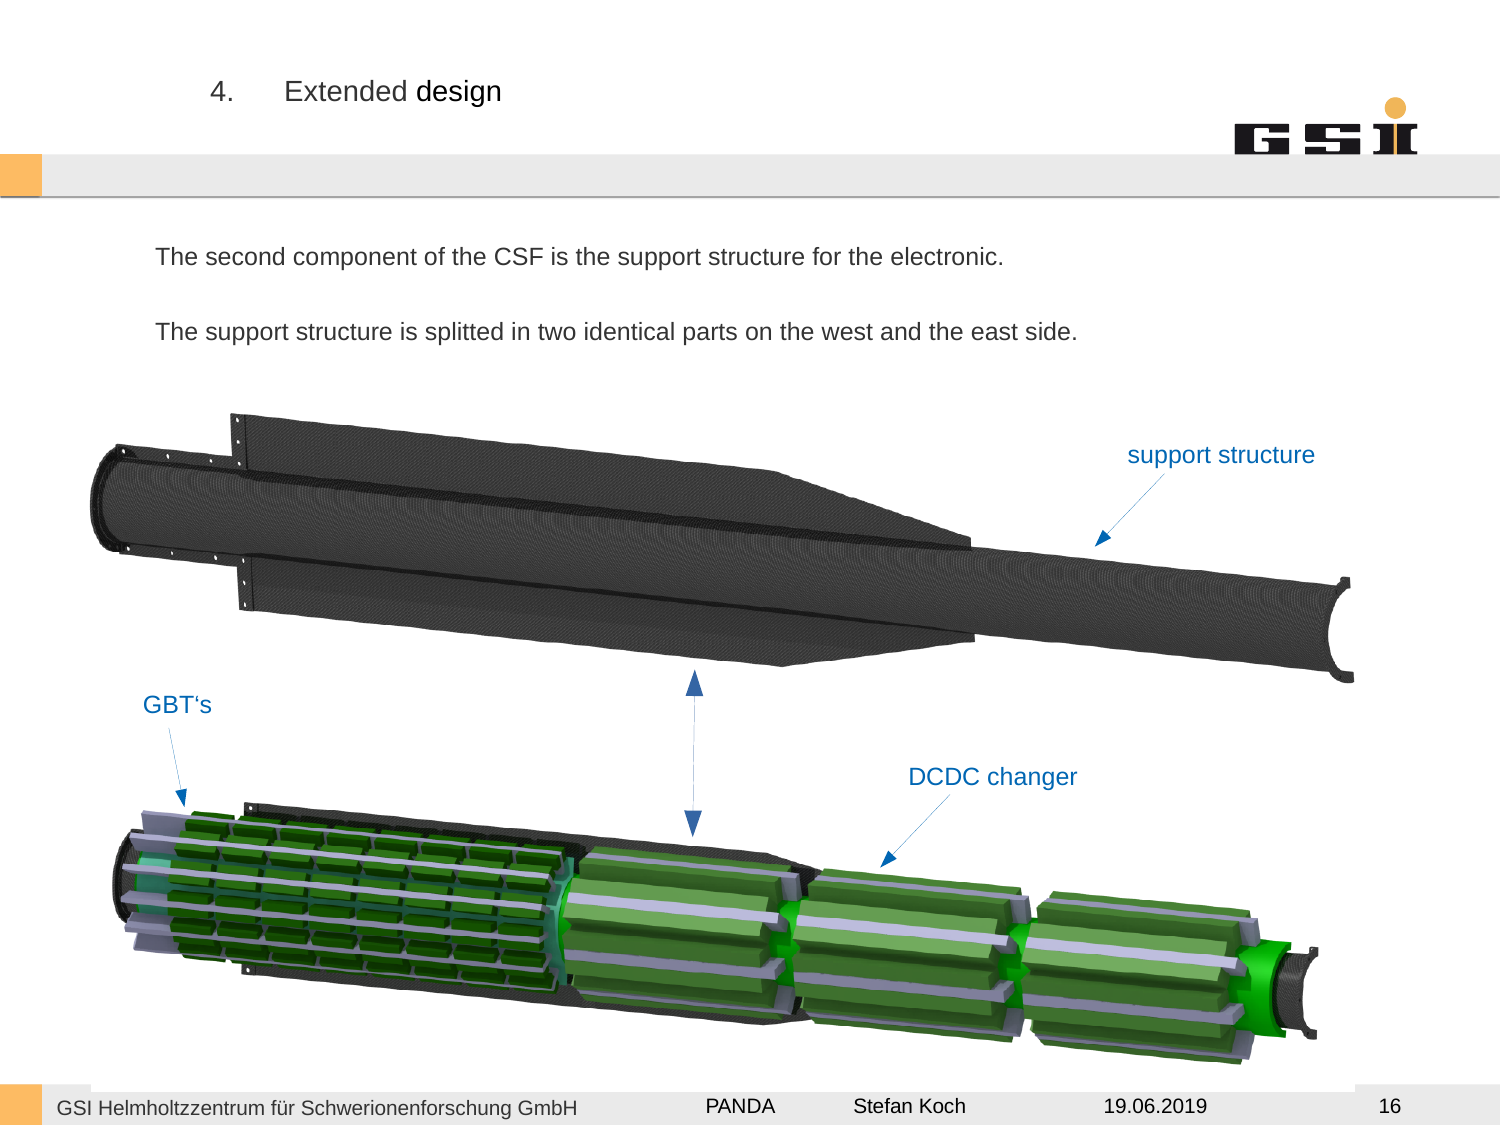

4.	Extended design
# The second component of the CSF is the support structure for the electronic.
The support structure is splitted in two identical parts on the west and the east side.
.
support structure
GBT‘s
DCDC changer